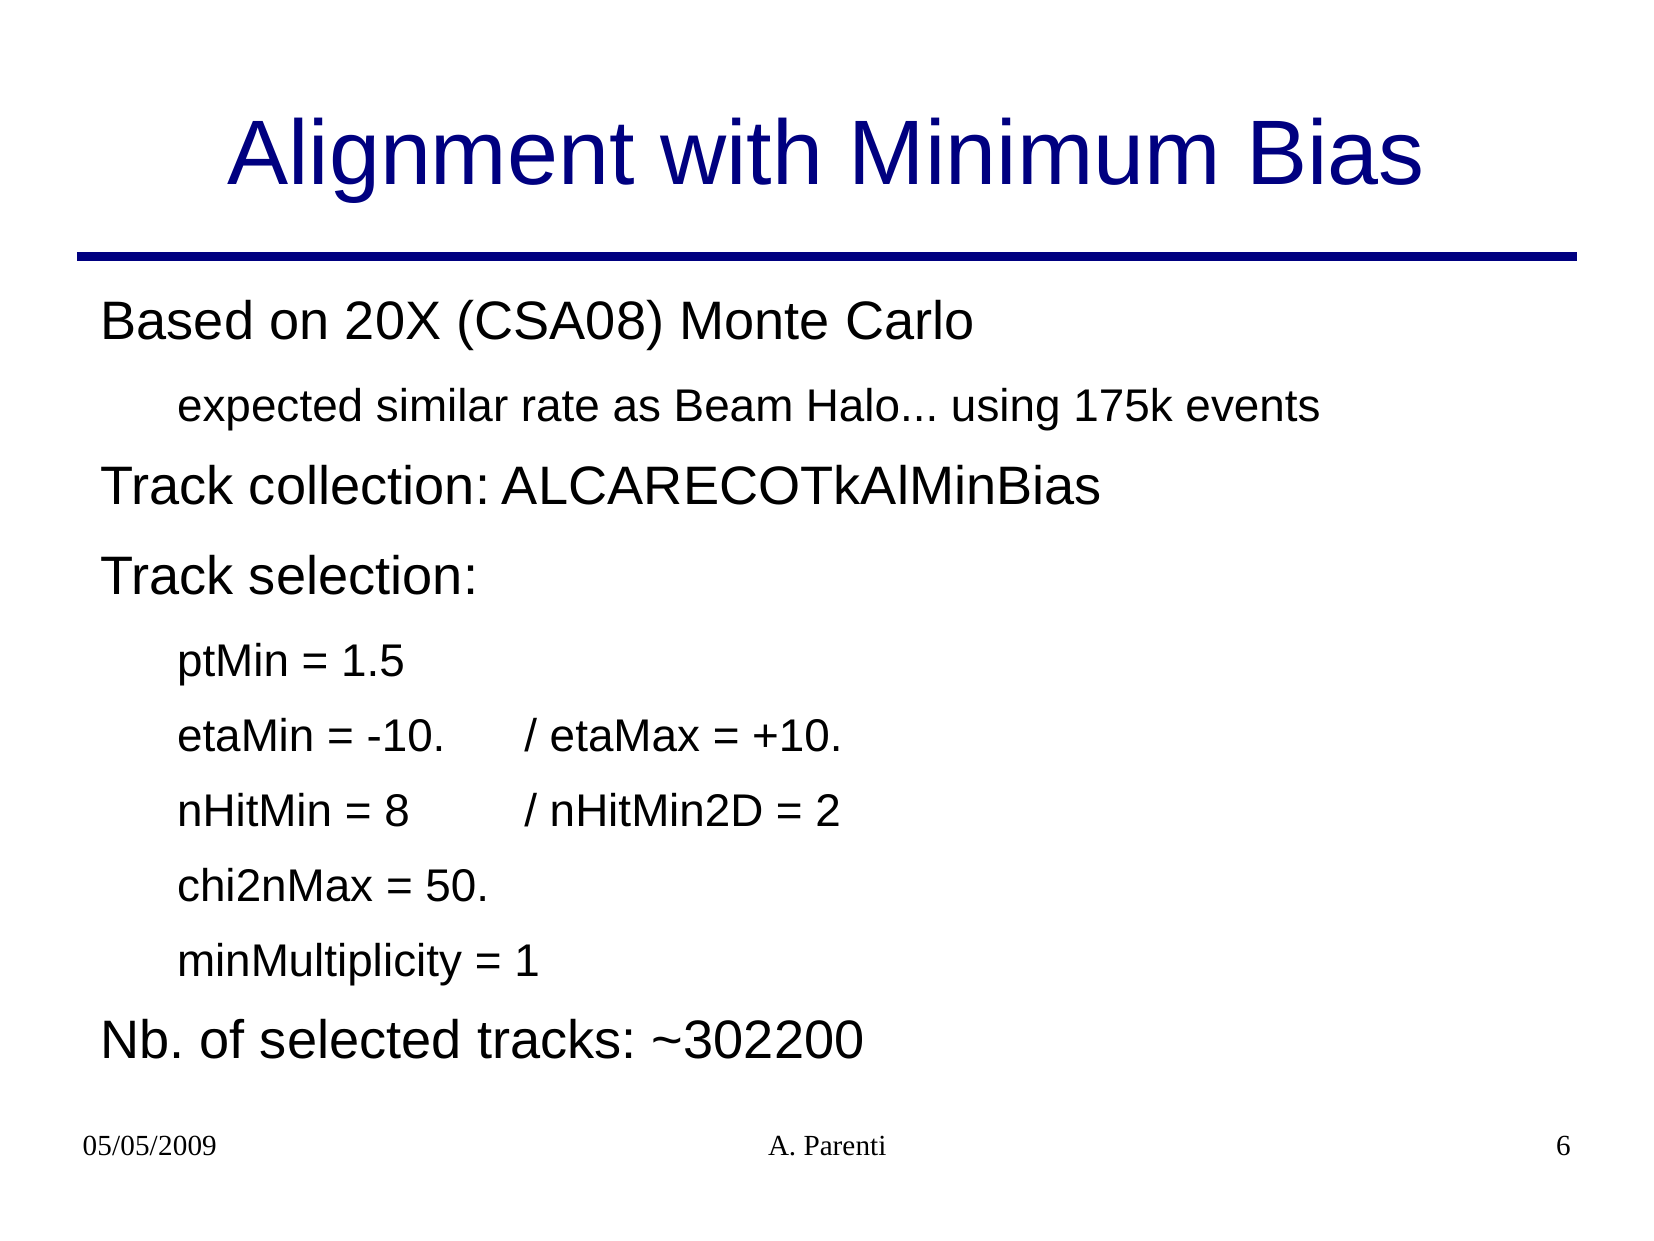

# Alignment with Minimum Bias
Based on 20X (CSA08) Monte Carlo
expected similar rate as Beam Halo... using 175k events
Track collection: ALCARECOTkAlMinBias
Track selection:
ptMin = 1.5
etaMin = -10.		/ etaMax = +10.
nHitMin = 8		/ nHitMin2D = 2
chi2nMax = 50.
minMultiplicity = 1
Nb. of selected tracks: ~302200
6